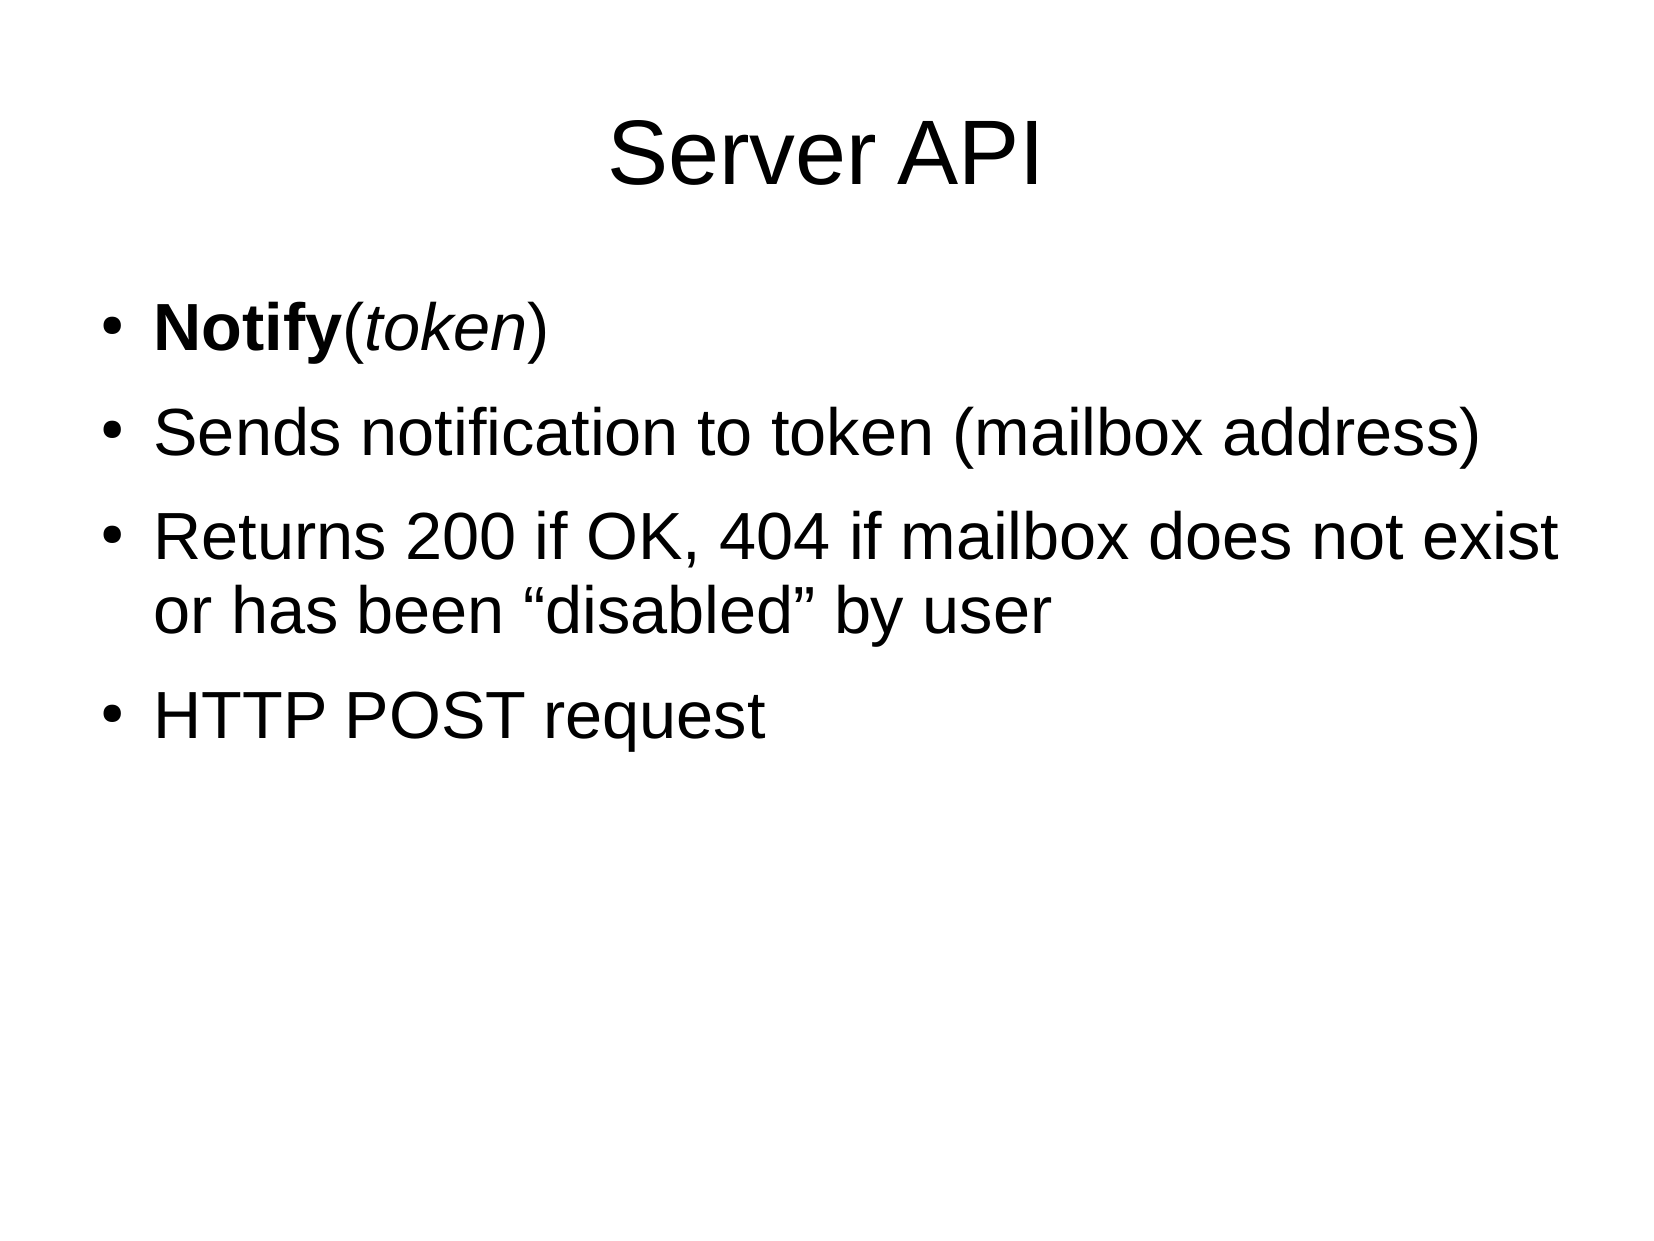

# Server API
Notify(token)
Sends notification to token (mailbox address)
Returns 200 if OK, 404 if mailbox does not exist or has been “disabled” by user
HTTP POST request